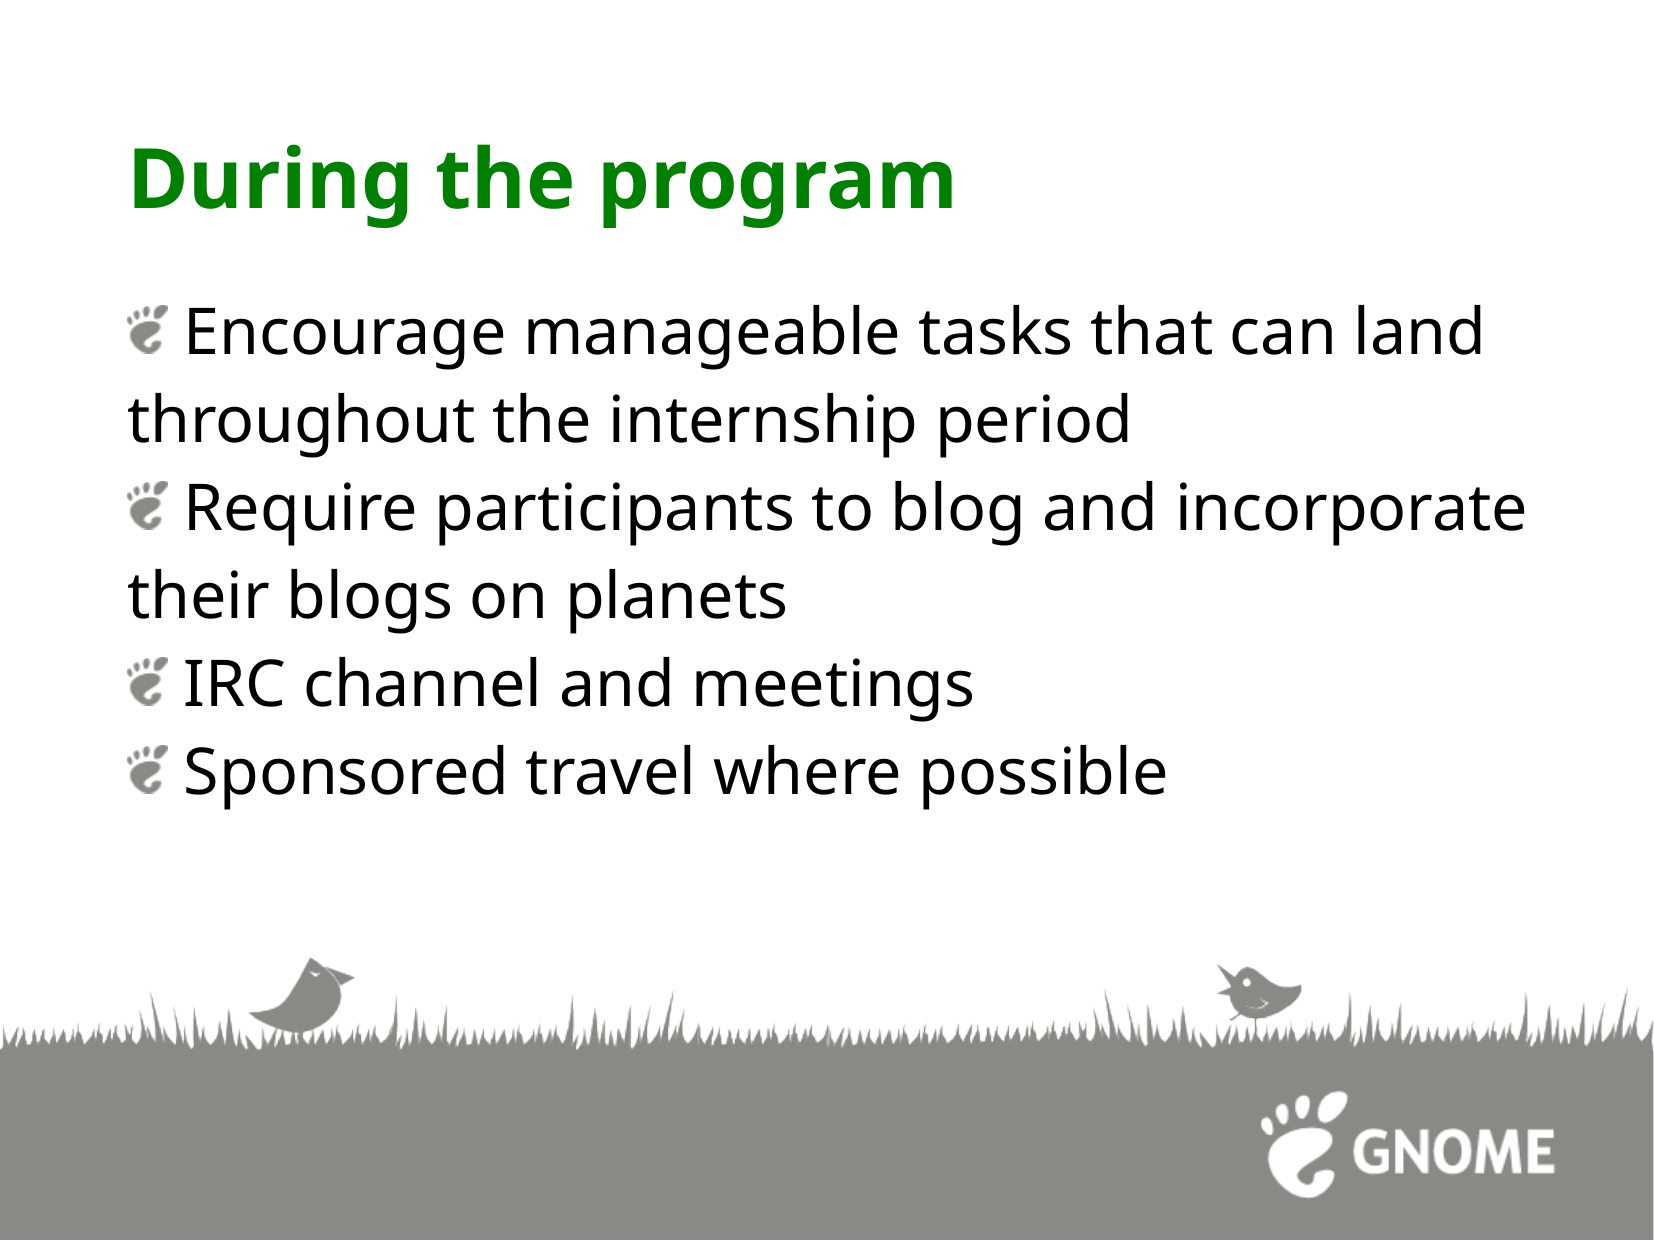

During the program
 Encourage manageable tasks that can land throughout the internship period
 Require participants to blog and incorporate their blogs on planets
 IRC channel and meetings
 Sponsored travel where possible